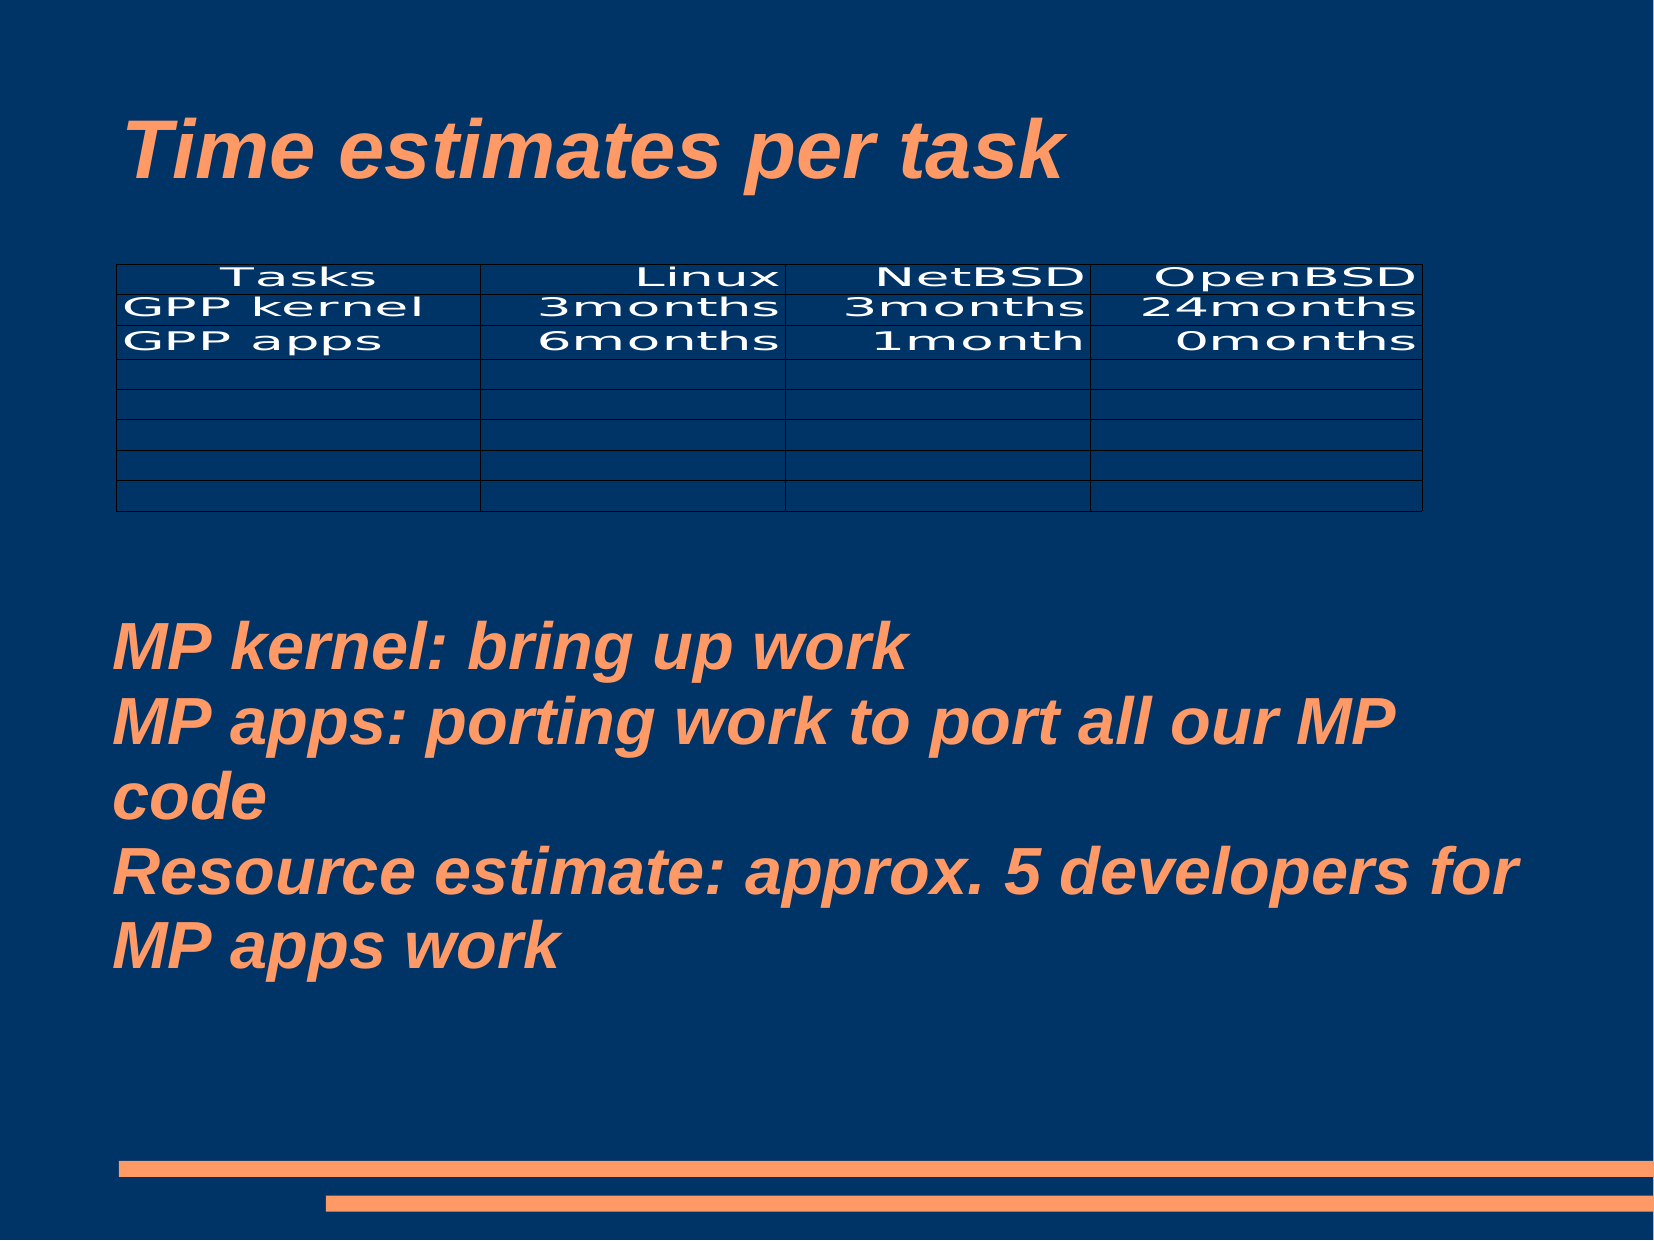

# Time estimates per task
MP kernel: bring up work
MP apps: porting work to port all our MP code
Resource estimate: approx. 5 developers for MP apps work